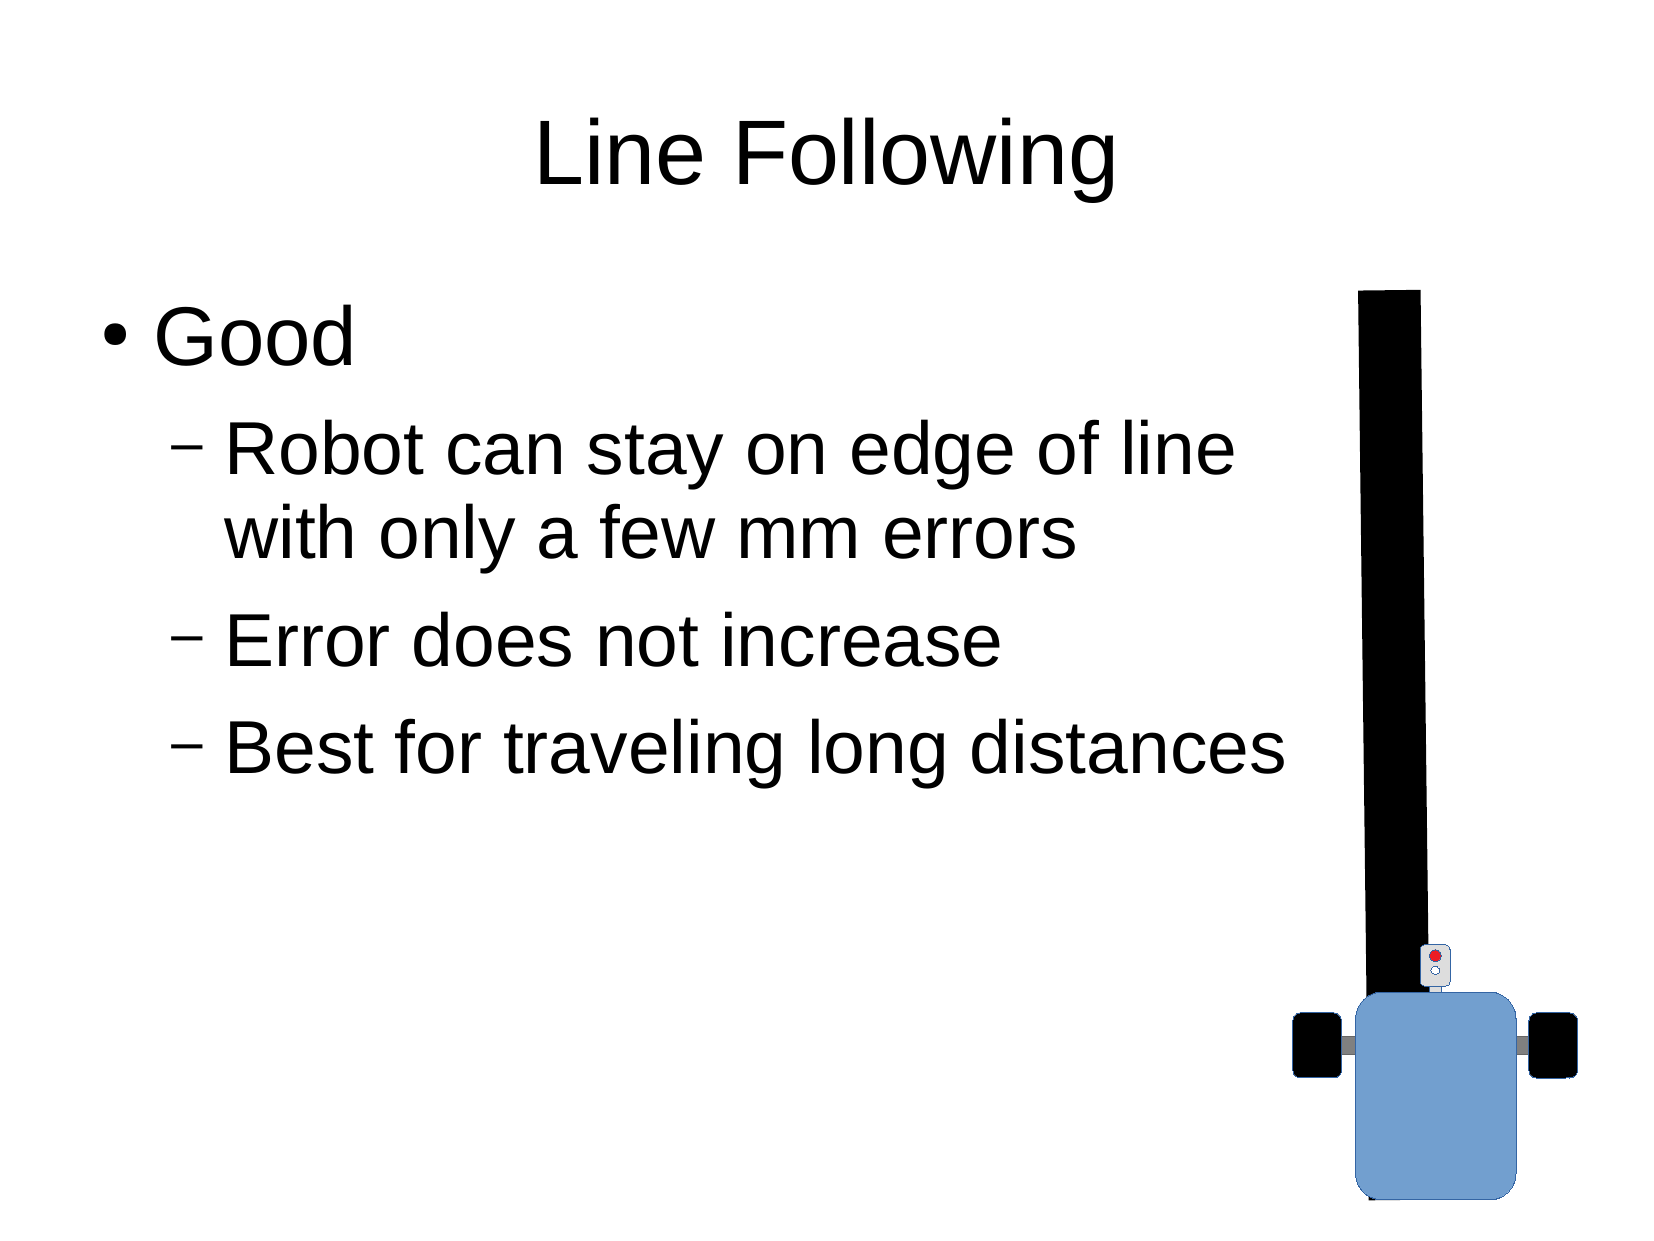

# Line Following
Good
Robot can stay on edge of line with only a few mm errors
Error does not increase
Best for traveling long distances